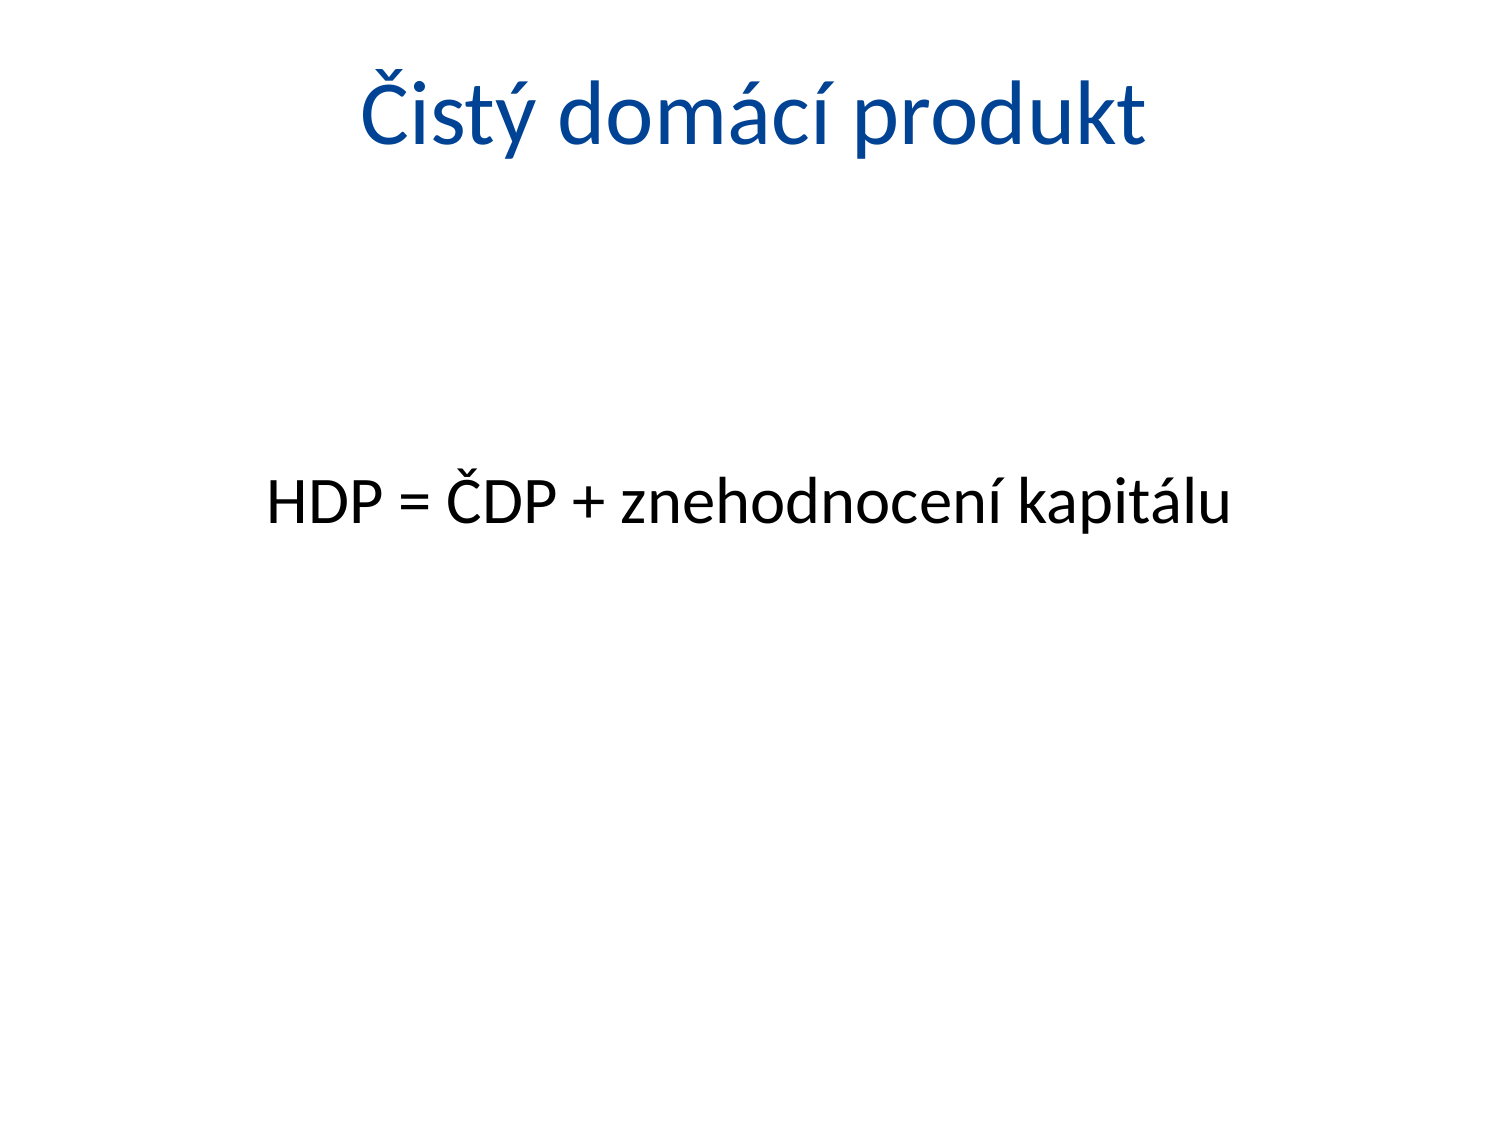

# Čistý domácí produkt
HDP = ČDP + znehodnocení kapitálu